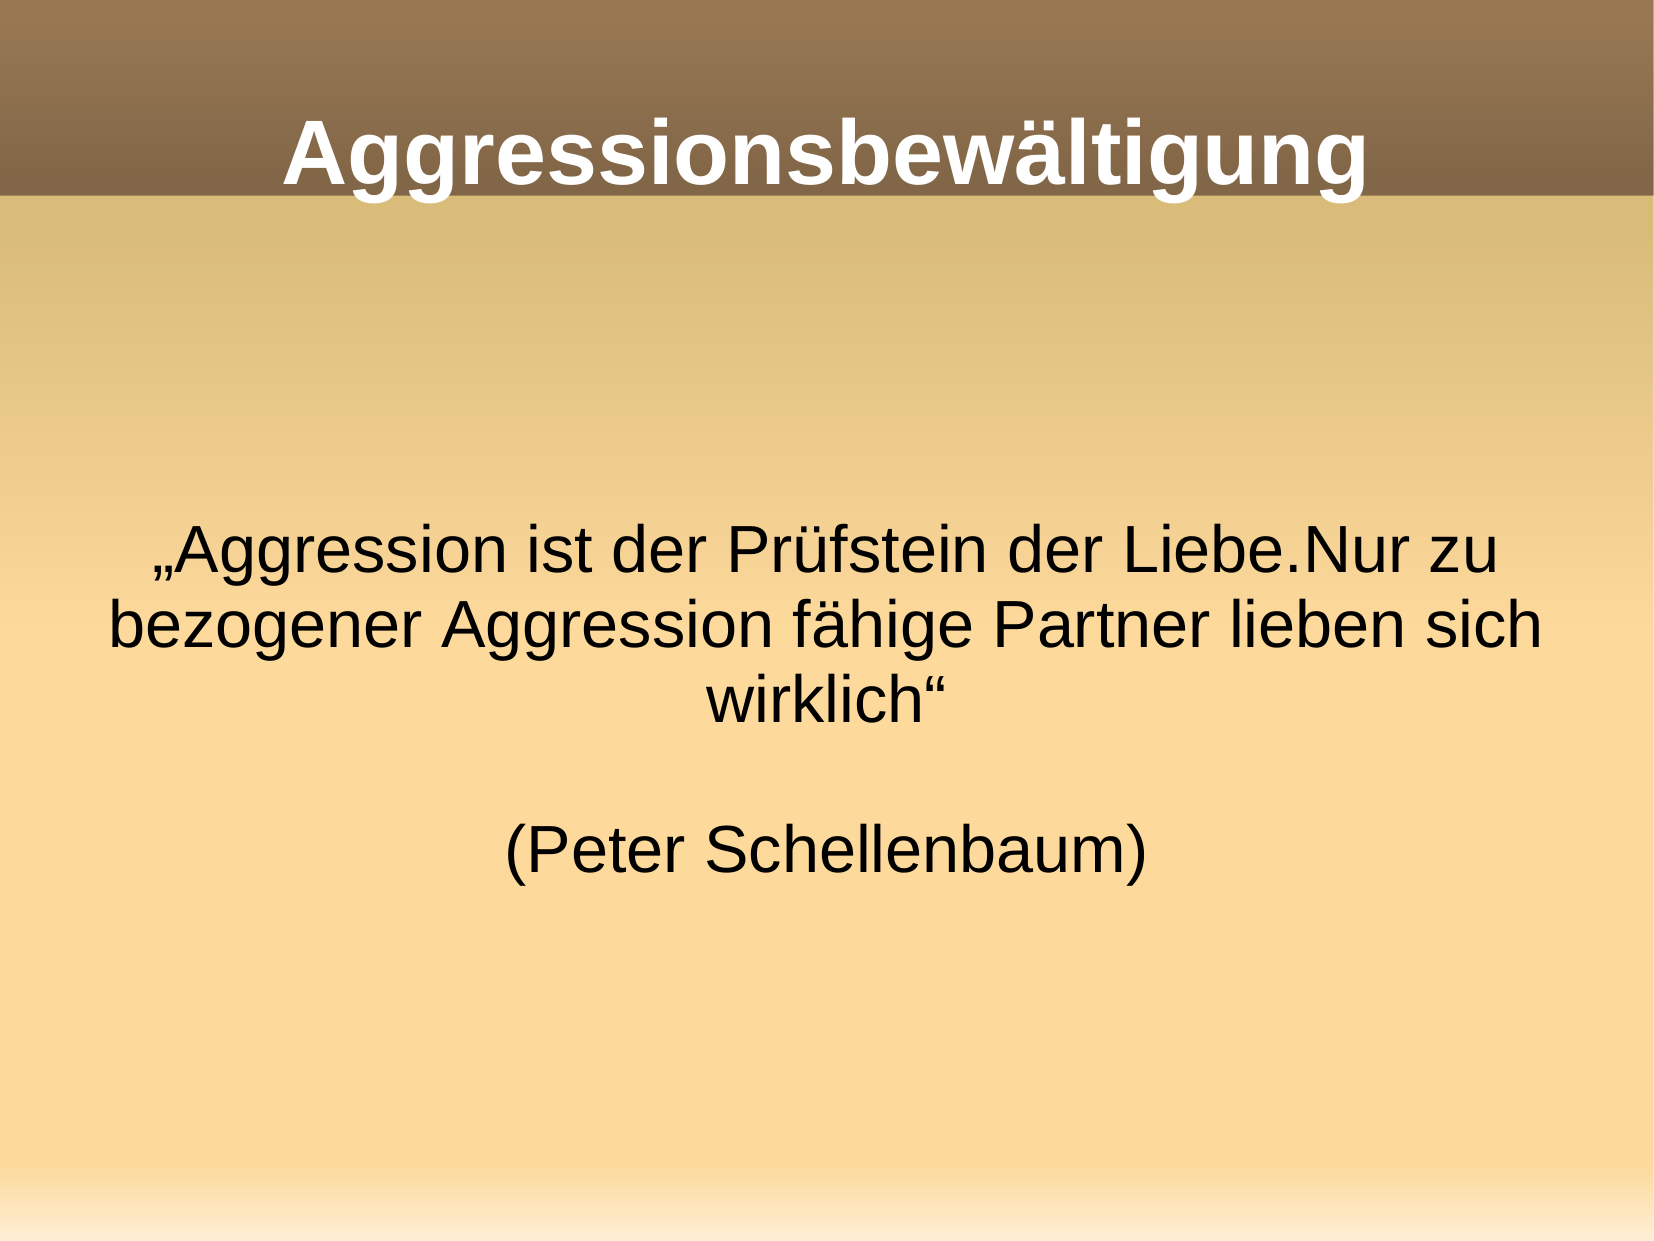

# Aggressionsbewältigung
„Aggression ist der Prüfstein der Liebe.Nur zu bezogener Aggression fähige Partner lieben sich wirklich“
(Peter Schellenbaum)